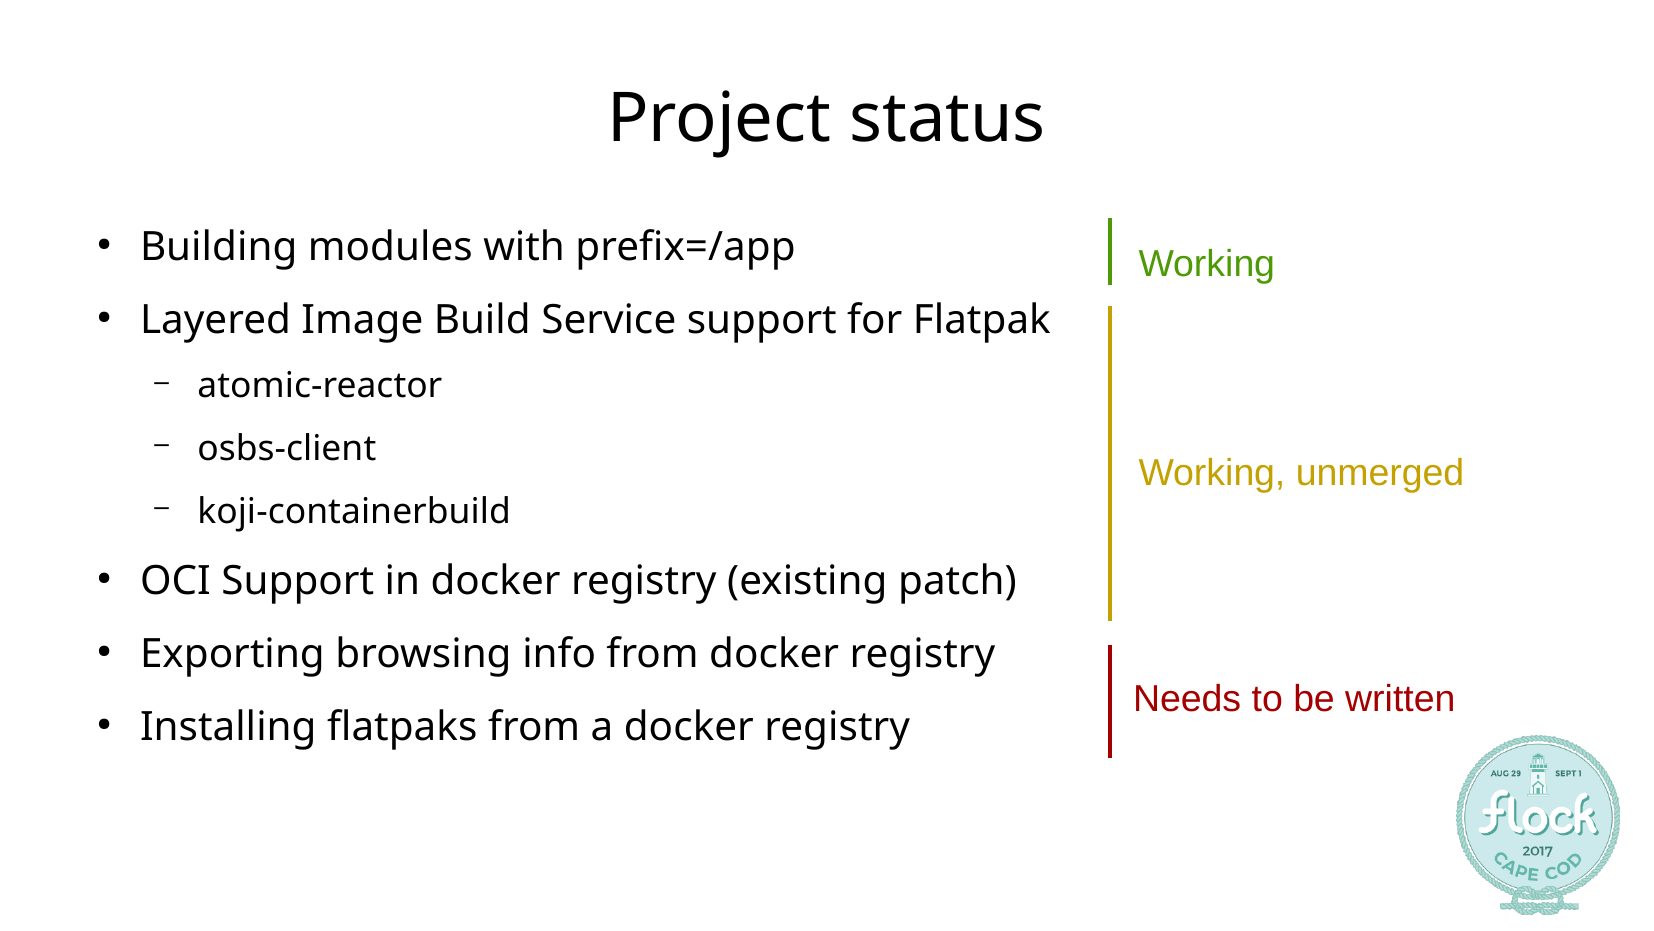

# Project status
Building modules with prefix=/app
Layered Image Build Service support for Flatpak
atomic-reactor
osbs-client
koji-containerbuild
OCI Support in docker registry (existing patch)
Exporting browsing info from docker registry
Installing flatpaks from a docker registry
Working
Working, unmerged
Needs to be written